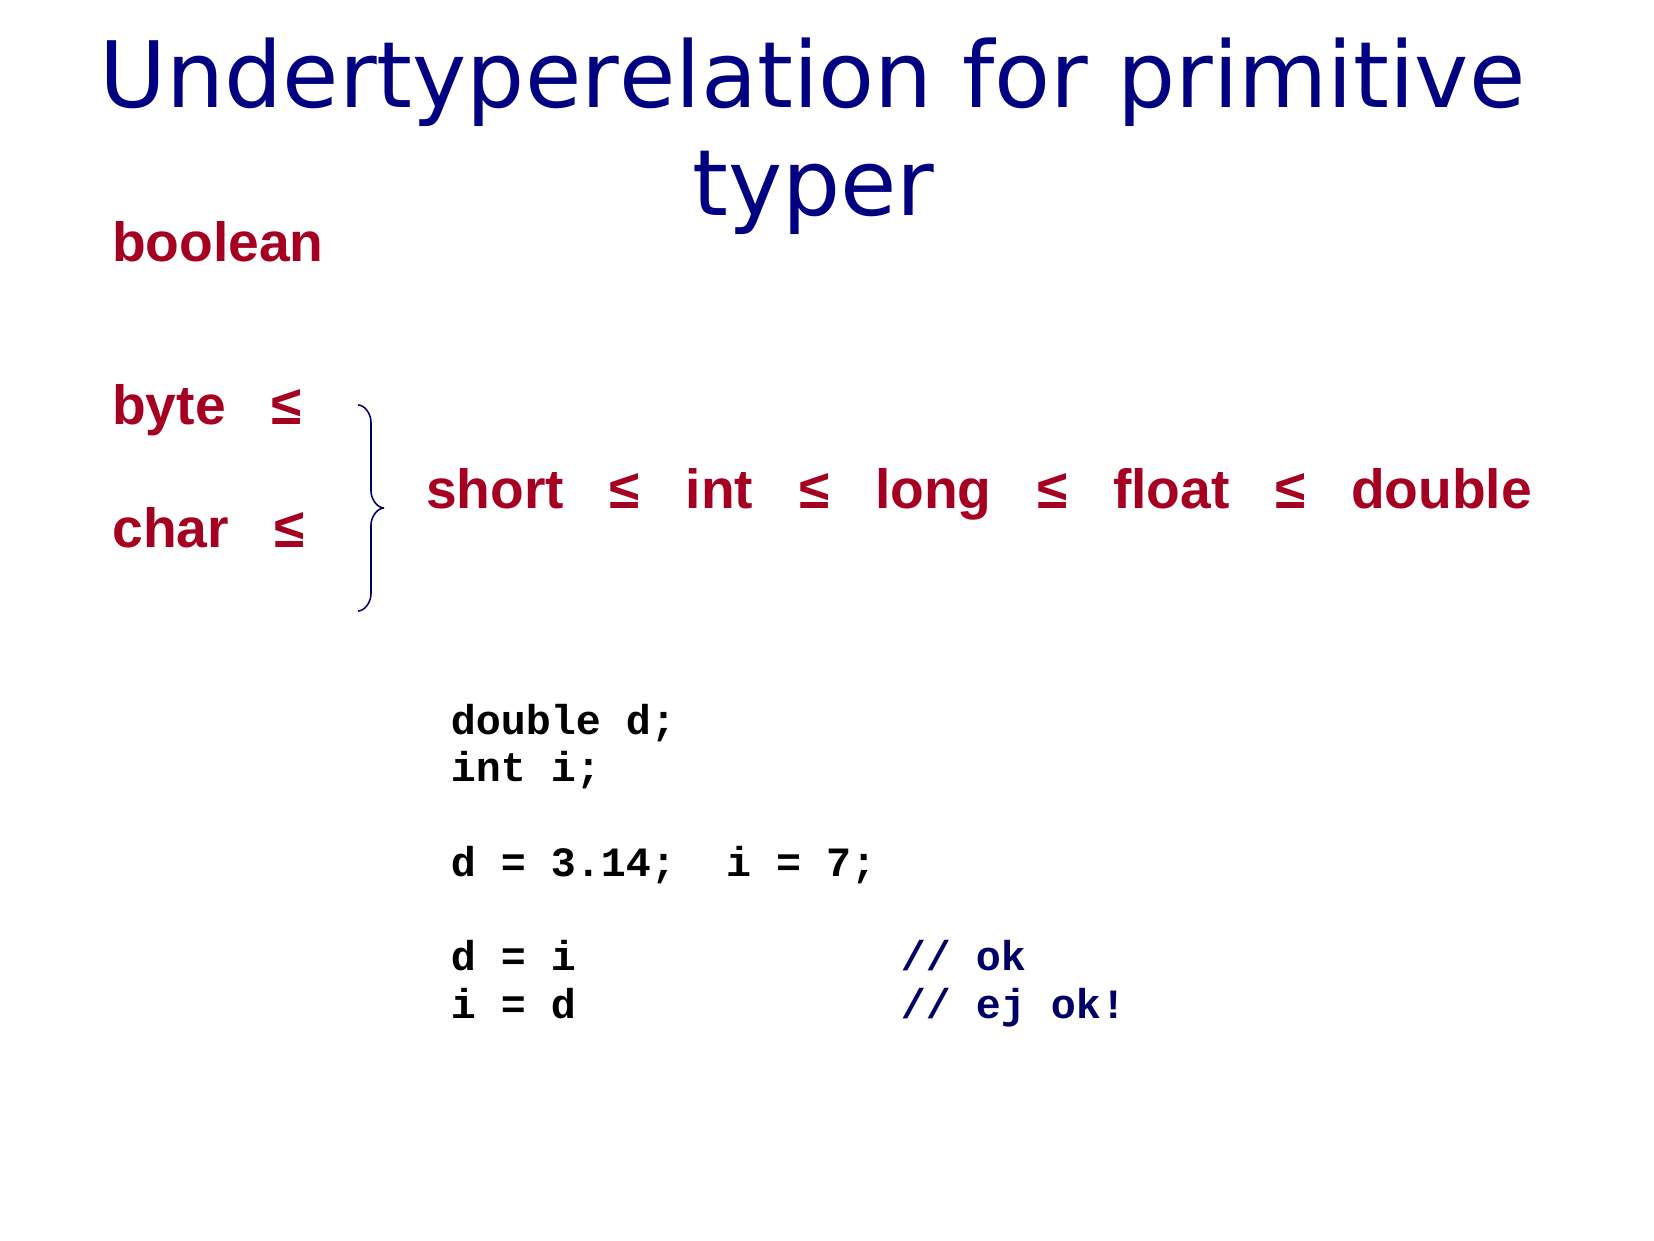

# Undertyperelation for primitive typer
boolean
byte ≤
char ≤
short ≤ int ≤ long ≤ float ≤ double
double d;
int i;
d = 3.14; i = 7;
d = i // ok
i = d // ej ok!